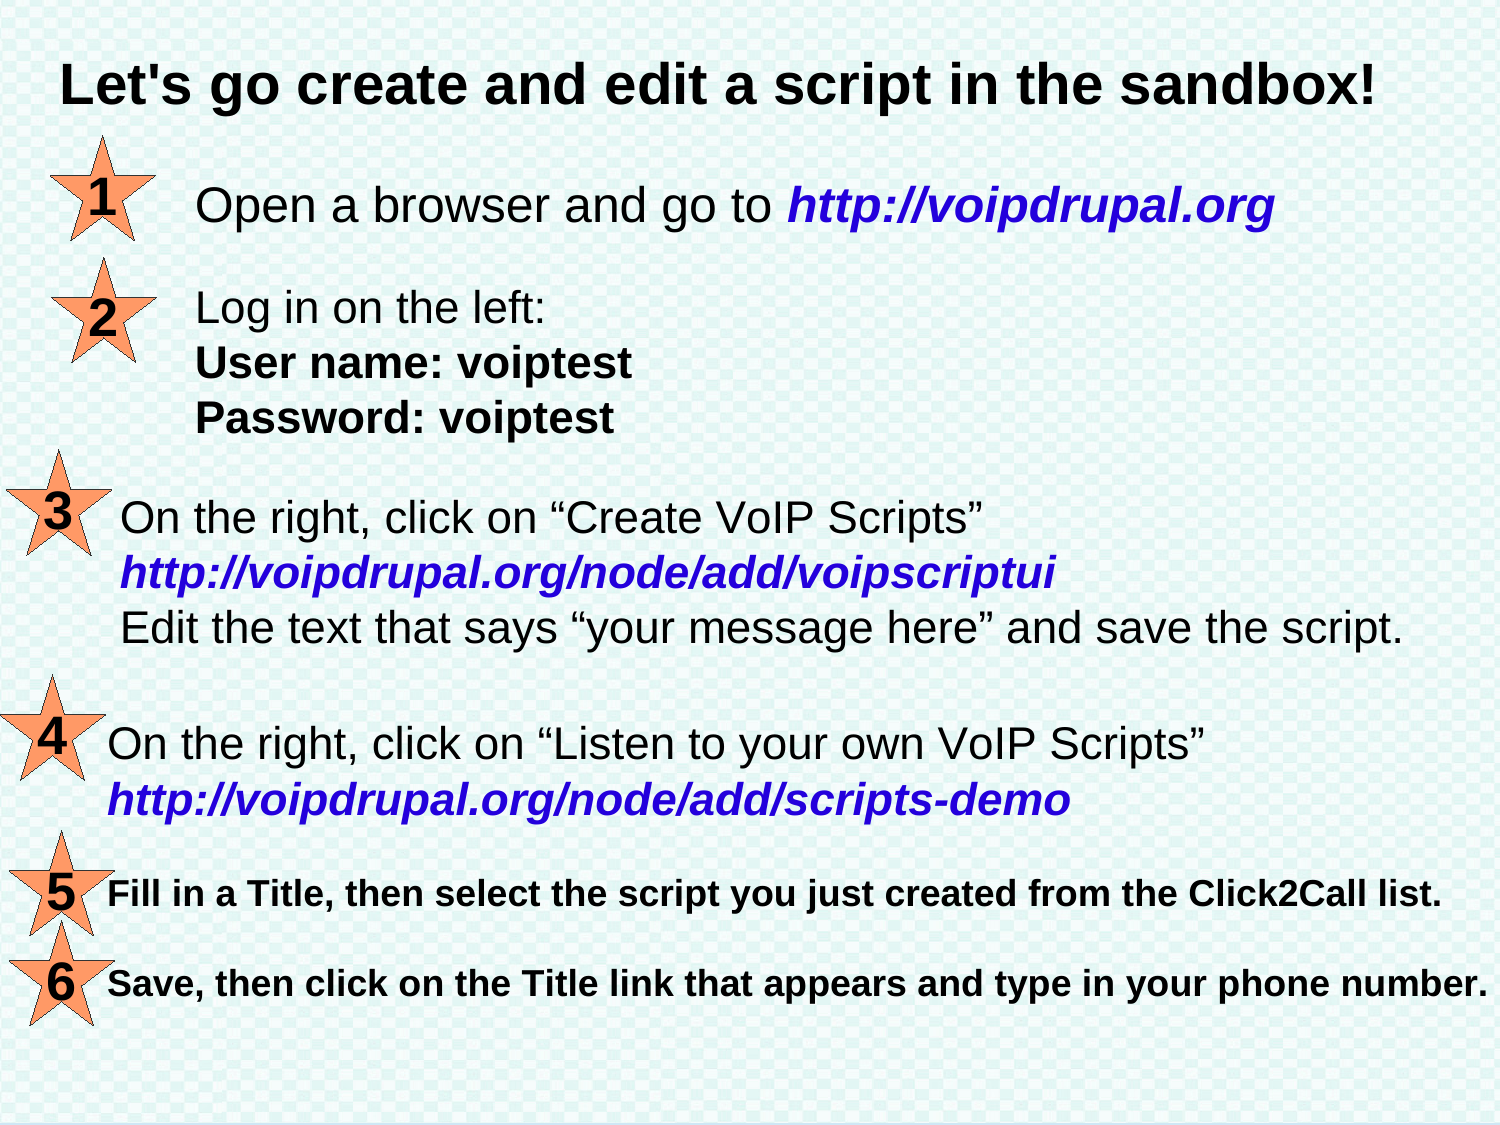

Let's go create and edit a script in the sandbox!
1
2
3
4
Open a browser and go to http://voipdrupal.org
Log in on the left:
User name: voiptest
Password: voiptest
On the right, click on “Create VoIP Scripts”
http://voipdrupal.org/node/add/voipscriptui
Edit the text that says “your message here” and save the script.
On the right, click on “Listen to your own VoIP Scripts”
http://voipdrupal.org/node/add/scripts-demo
Fill in a Title, then select the script you just created from the Click2Call list.
Save, then click on the Title link that appears and type in your phone number.
5
6